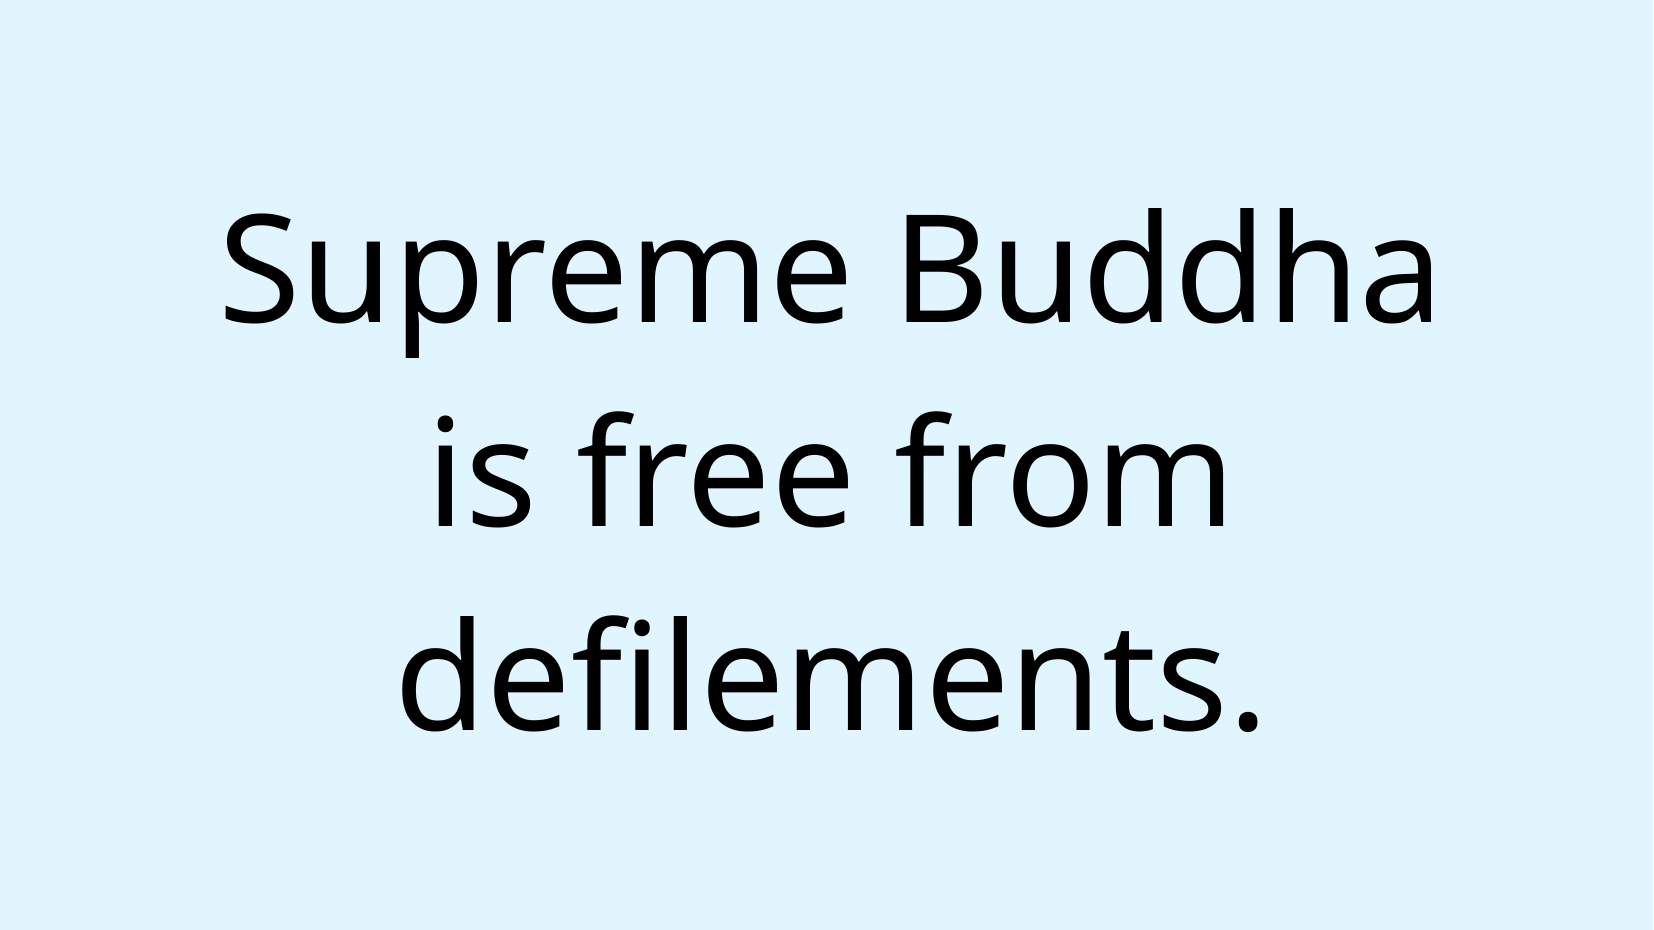

# Supreme Buddha
is free from defilements.